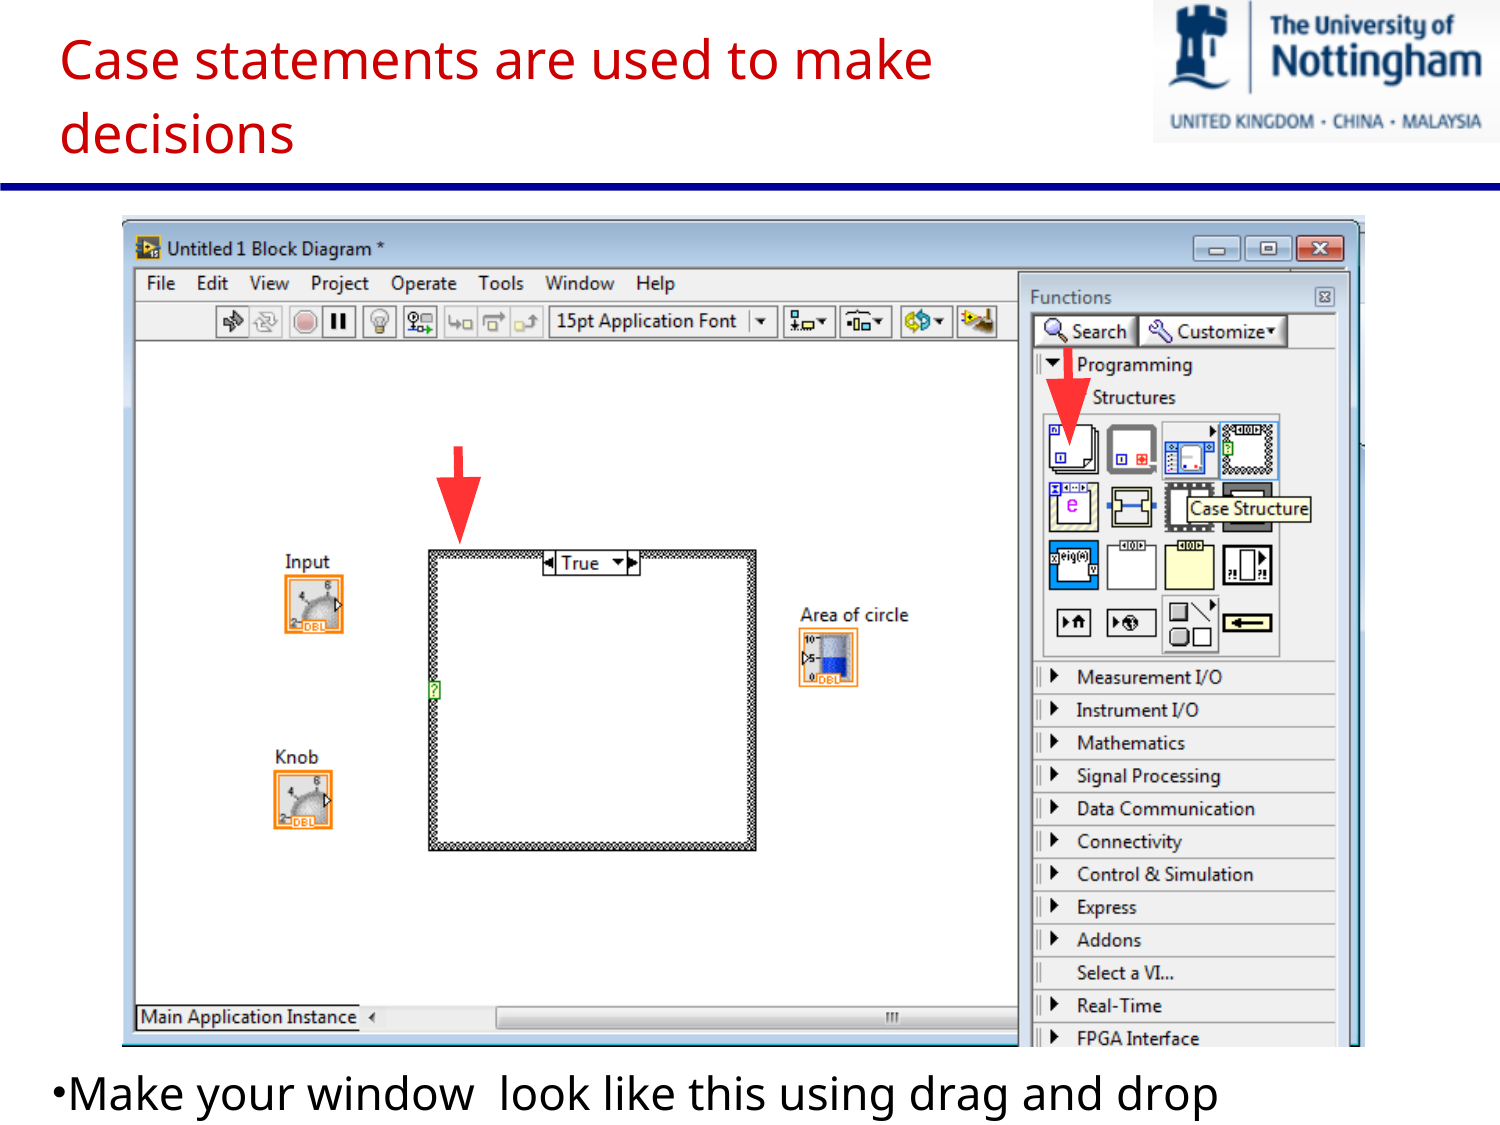

# Case statements are used to make decisions
Make your window look like this using drag and drop